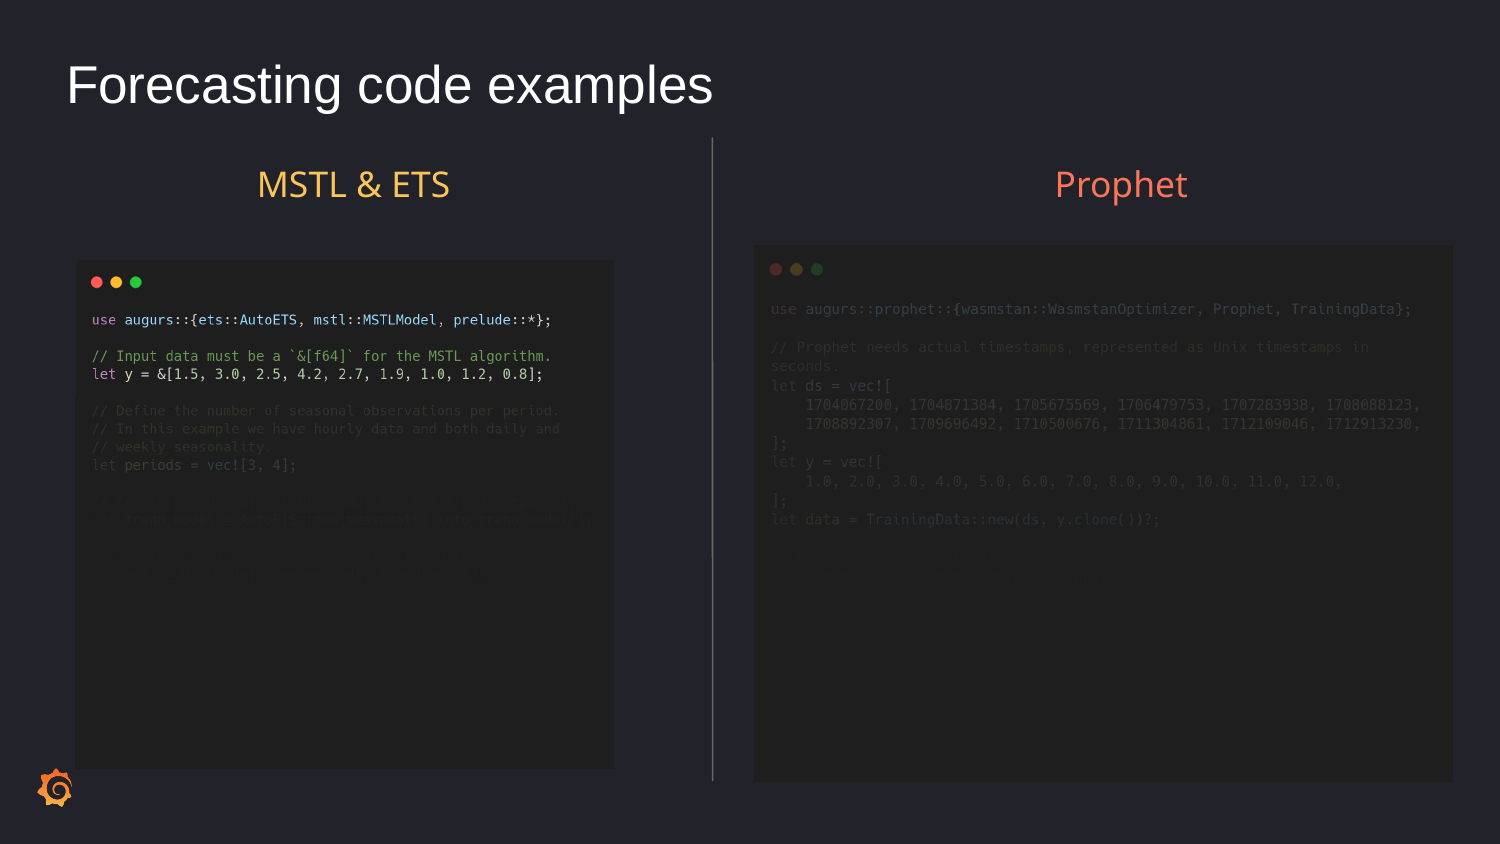

# Forecasting code examples
MSTL & ETS
Prophet